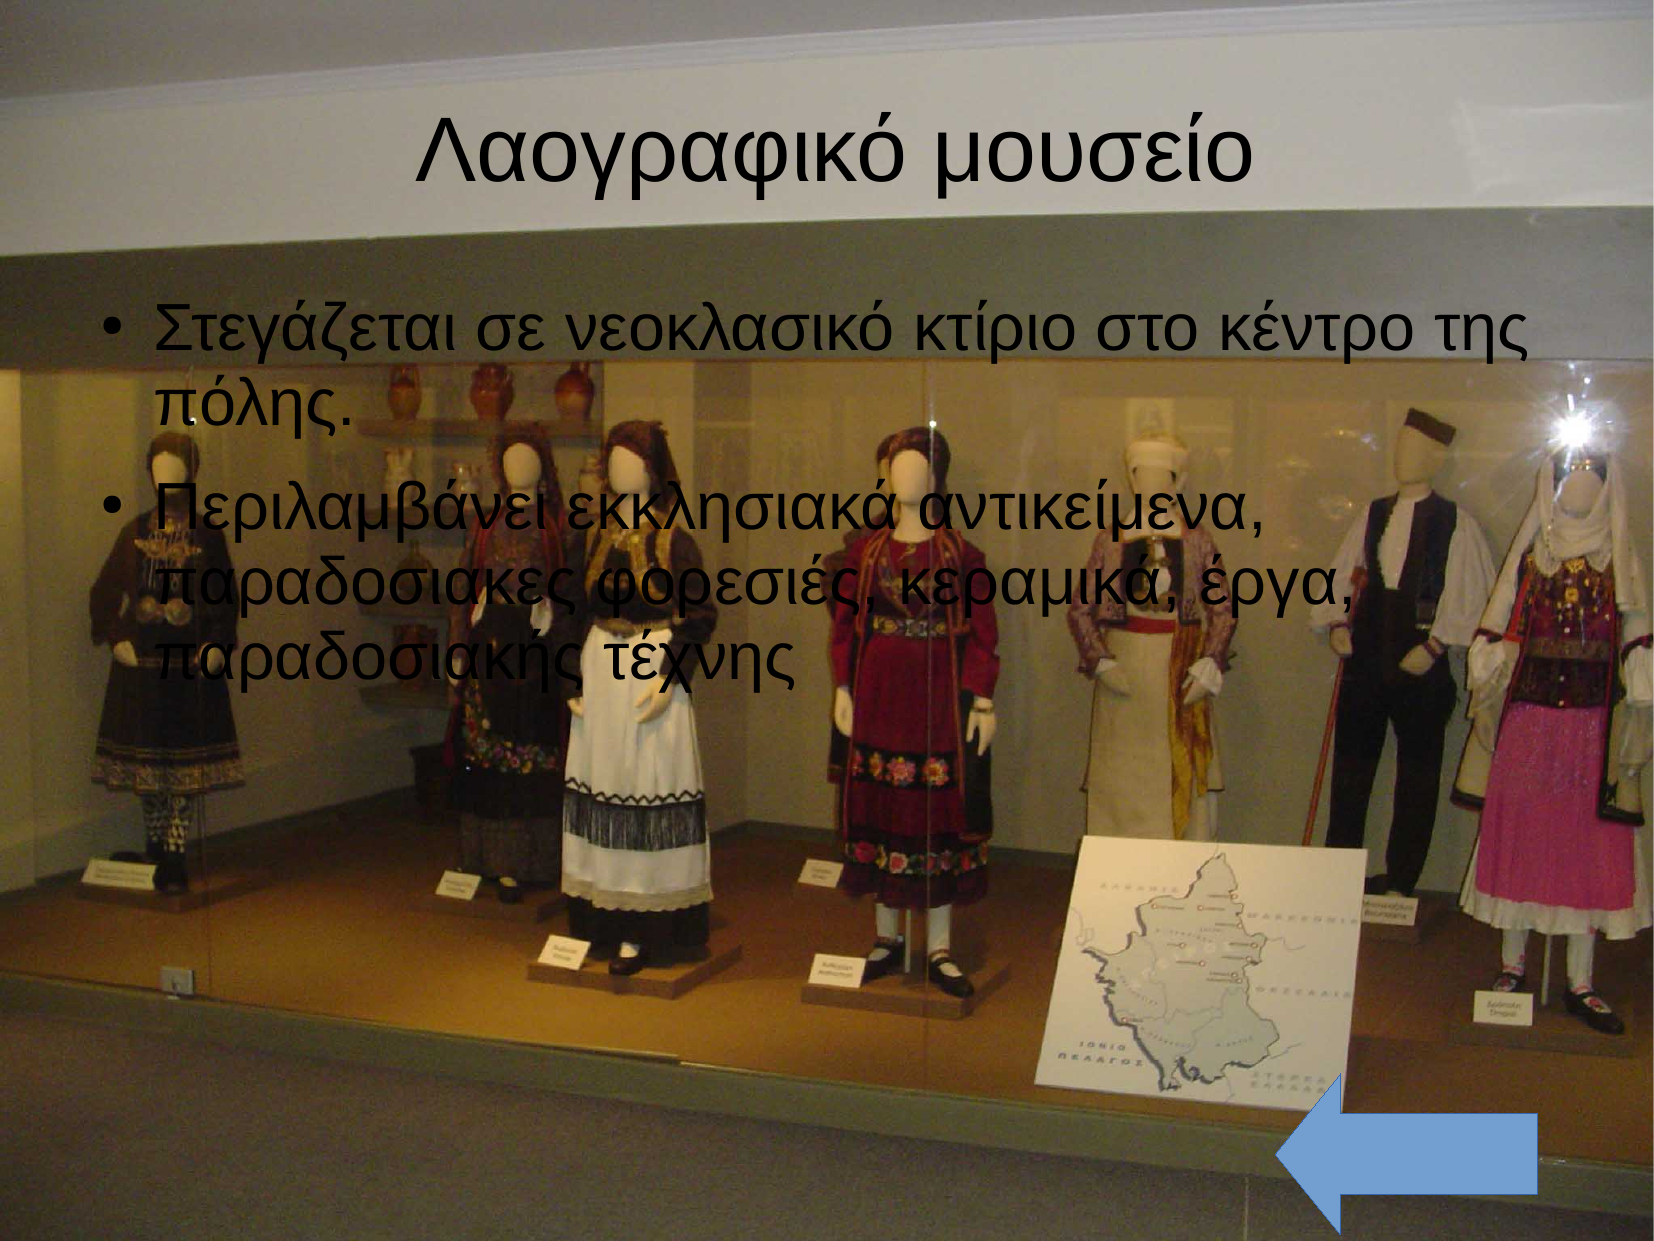

# Λαογραφικό μουσείο
Στεγάζεται σε νεοκλασικό κτίριο στο κέντρο της πόλης.
Περιλαμβάνει εκκλησιακά αντικείμενα, παραδοσιακες φορεσιές, κεραμικά, έργα, παραδοσιακής τέχνης